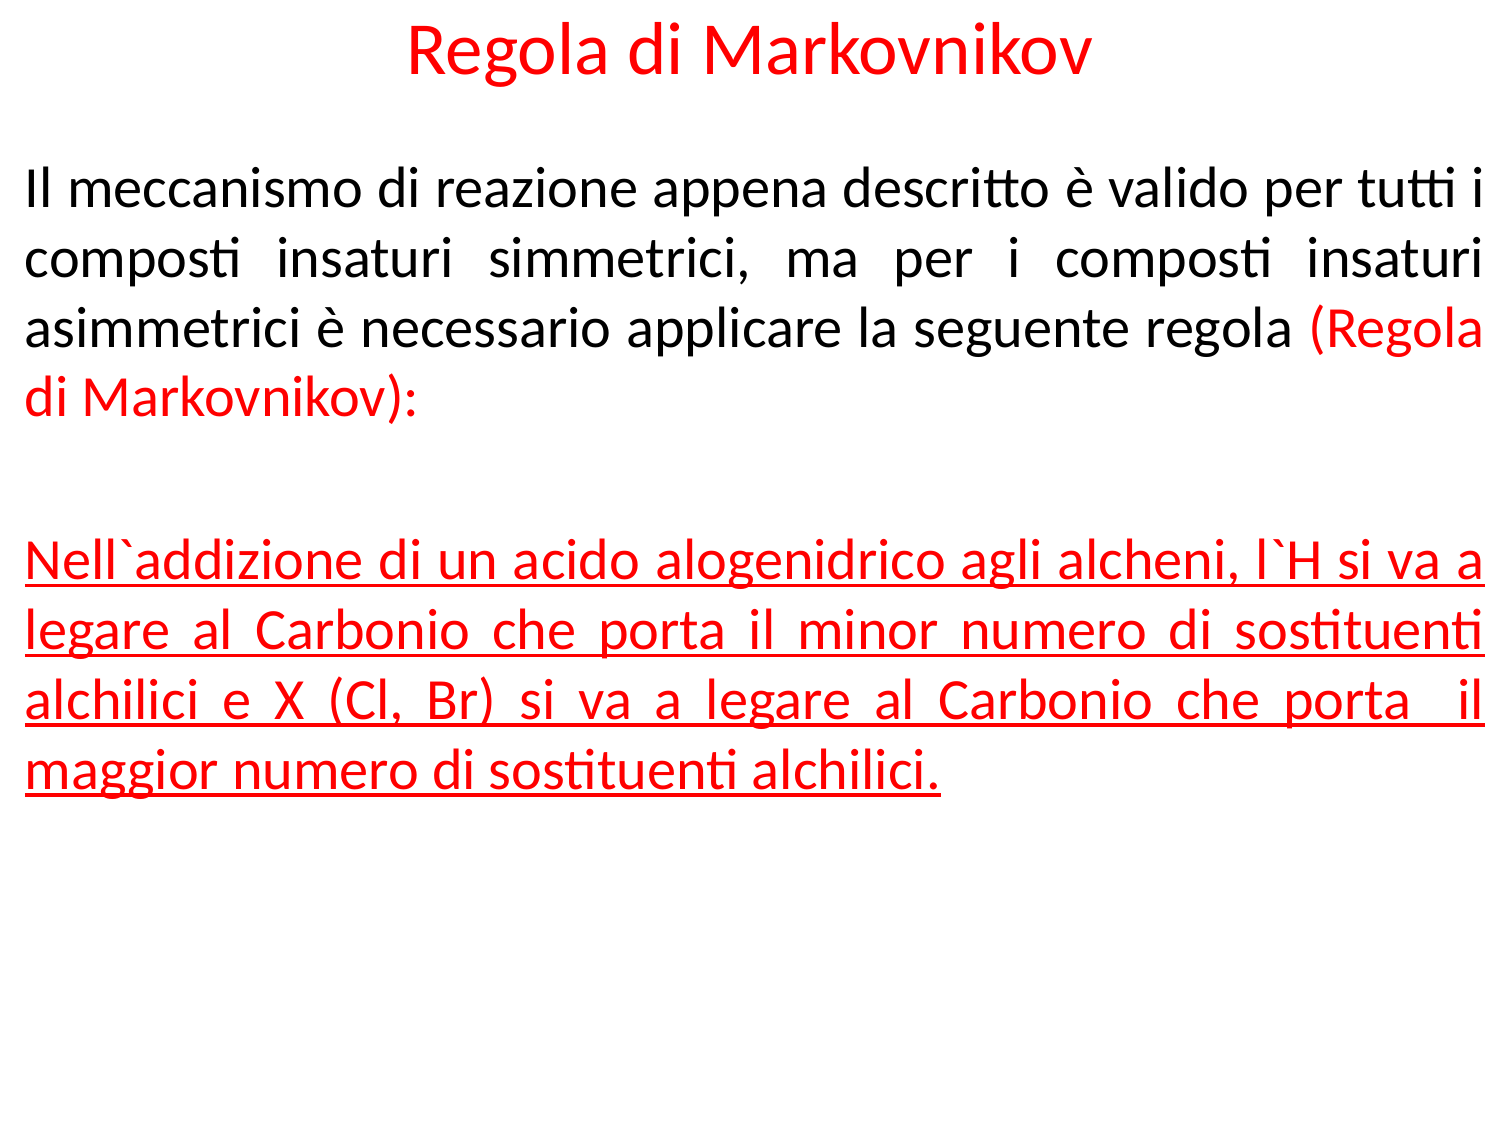

# Regola di Markovnikov
Il meccanismo di reazione appena descritto è valido per tutti i composti insaturi simmetrici, ma per i composti insaturi asimmetrici è necessario applicare la seguente regola (Regola di Markovnikov):
Nell`addizione di un acido alogenidrico agli alcheni, l`H si va a legare al Carbonio che porta il minor numero di sostituenti alchilici e X (Cl, Br) si va a legare al Carbonio che porta il maggior numero di sostituenti alchilici.